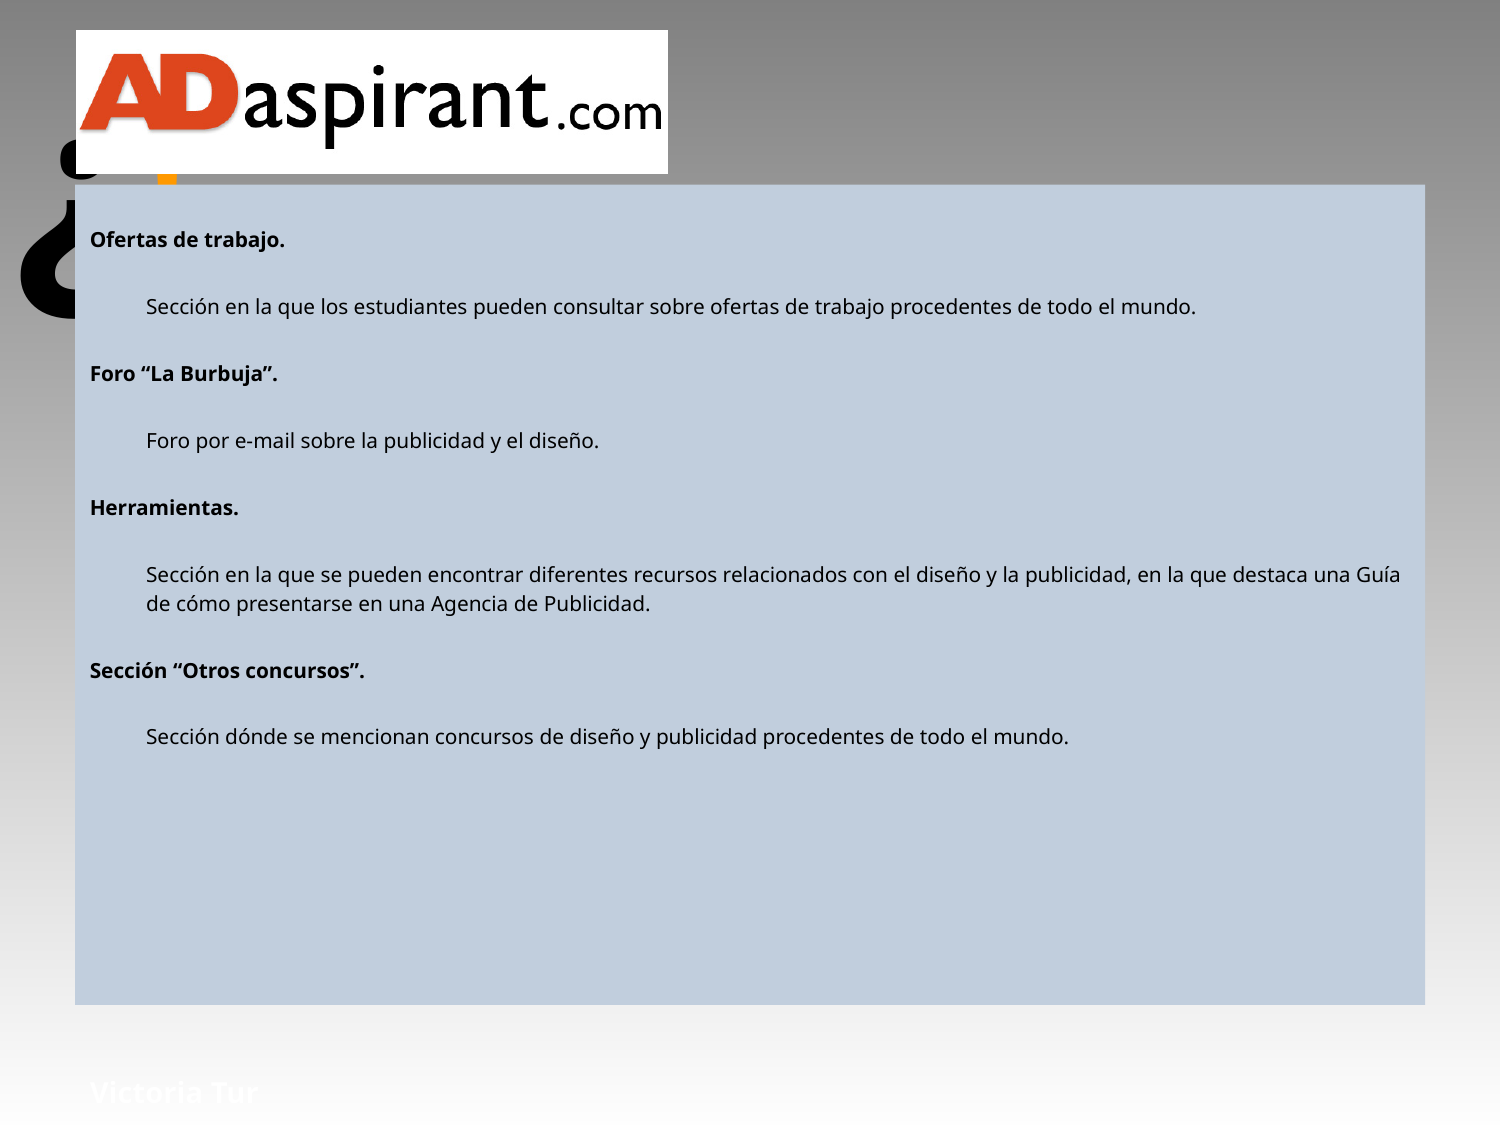

# Ofertas de trabajo.
	Sección en la que los estudiantes pueden consultar sobre ofertas de trabajo procedentes de todo el mundo.
Foro “La Burbuja”.
	Foro por e-mail sobre la publicidad y el diseño.
Herramientas.
	Sección en la que se pueden encontrar diferentes recursos relacionados con el diseño y la publicidad, en la que destaca una Guía de cómo presentarse en una Agencia de Publicidad.
Sección “Otros concursos”.
	Sección dónde se mencionan concursos de diseño y publicidad procedentes de todo el mundo.